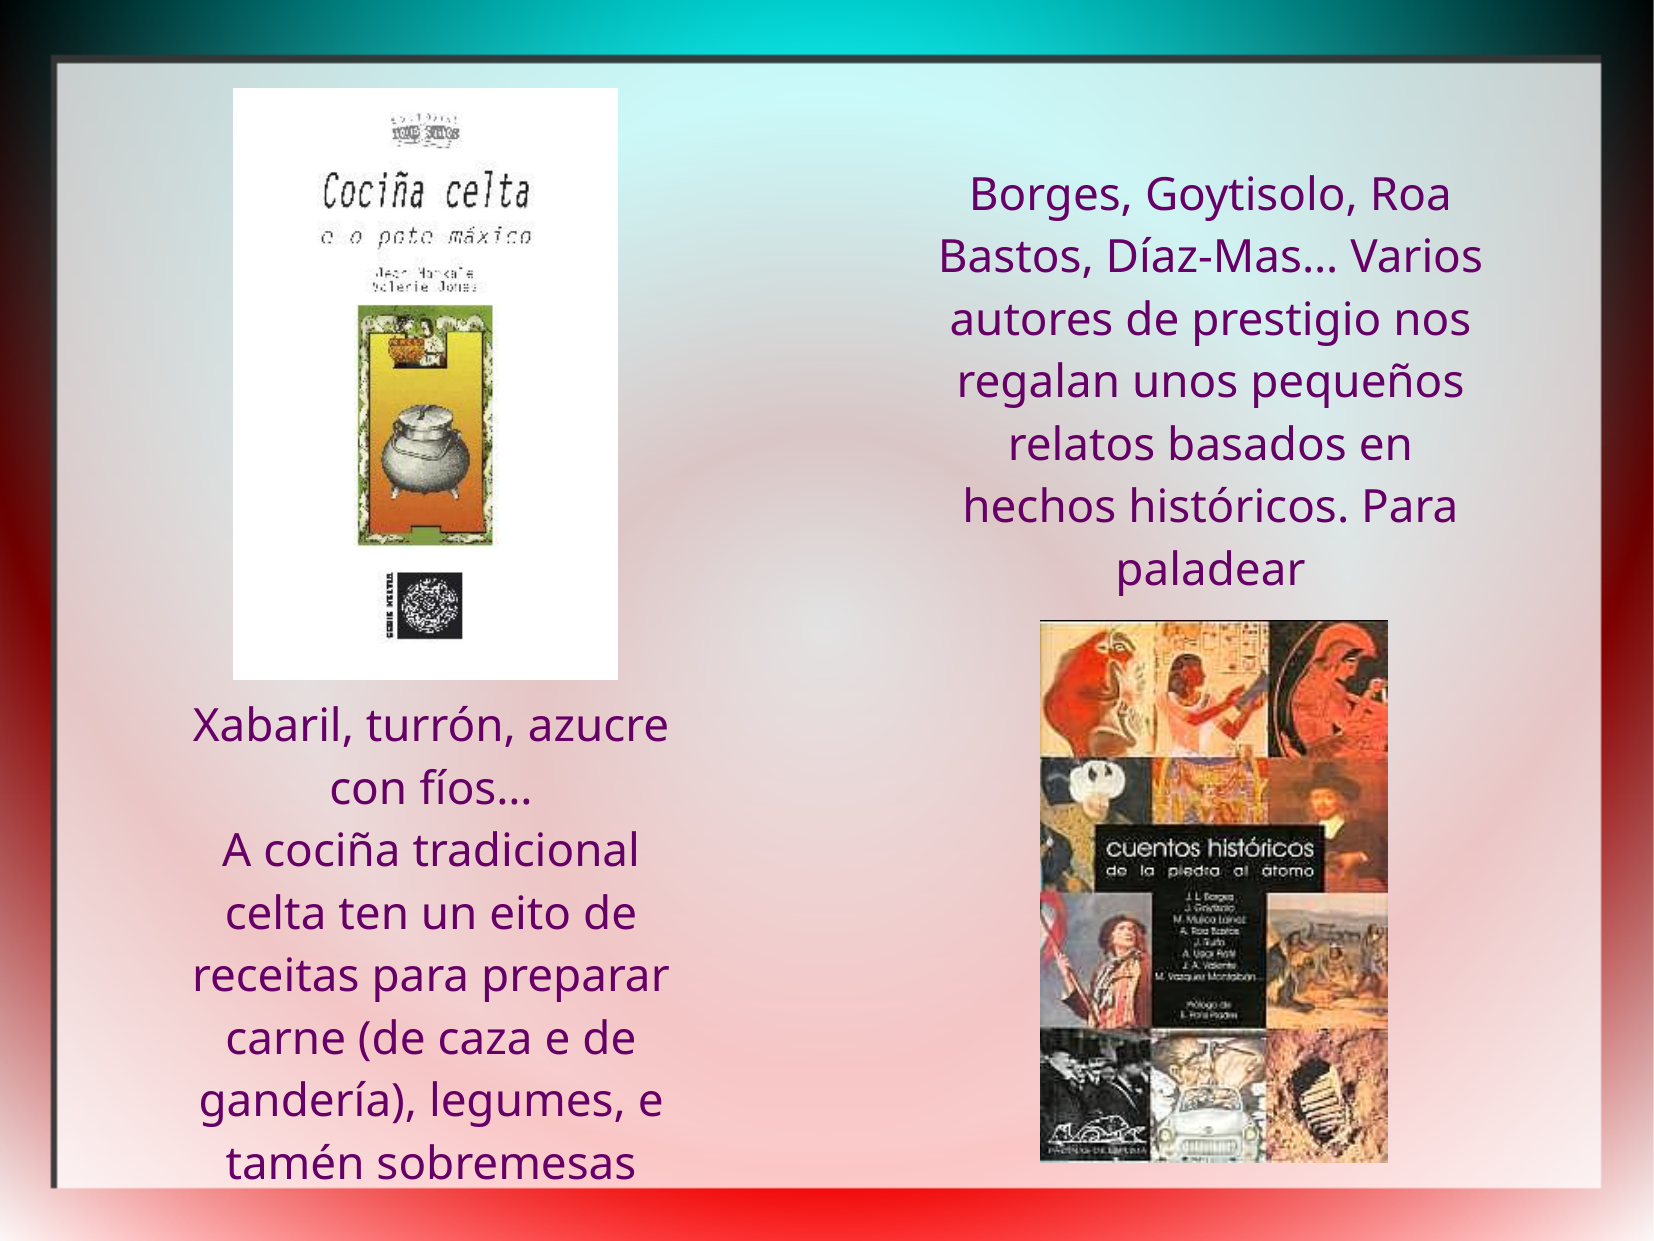

Borges, Goytisolo, Roa Bastos, Díaz-Mas… Varios autores de prestigio nos regalan unos pequeños relatos basados en hechos históricos. Para paladear
Xabaril, turrón, azucre con fíos…
A cociña tradicional celta ten un eito de receitas para preparar carne (de caza e de gandería), legumes, e tamén sobremesas